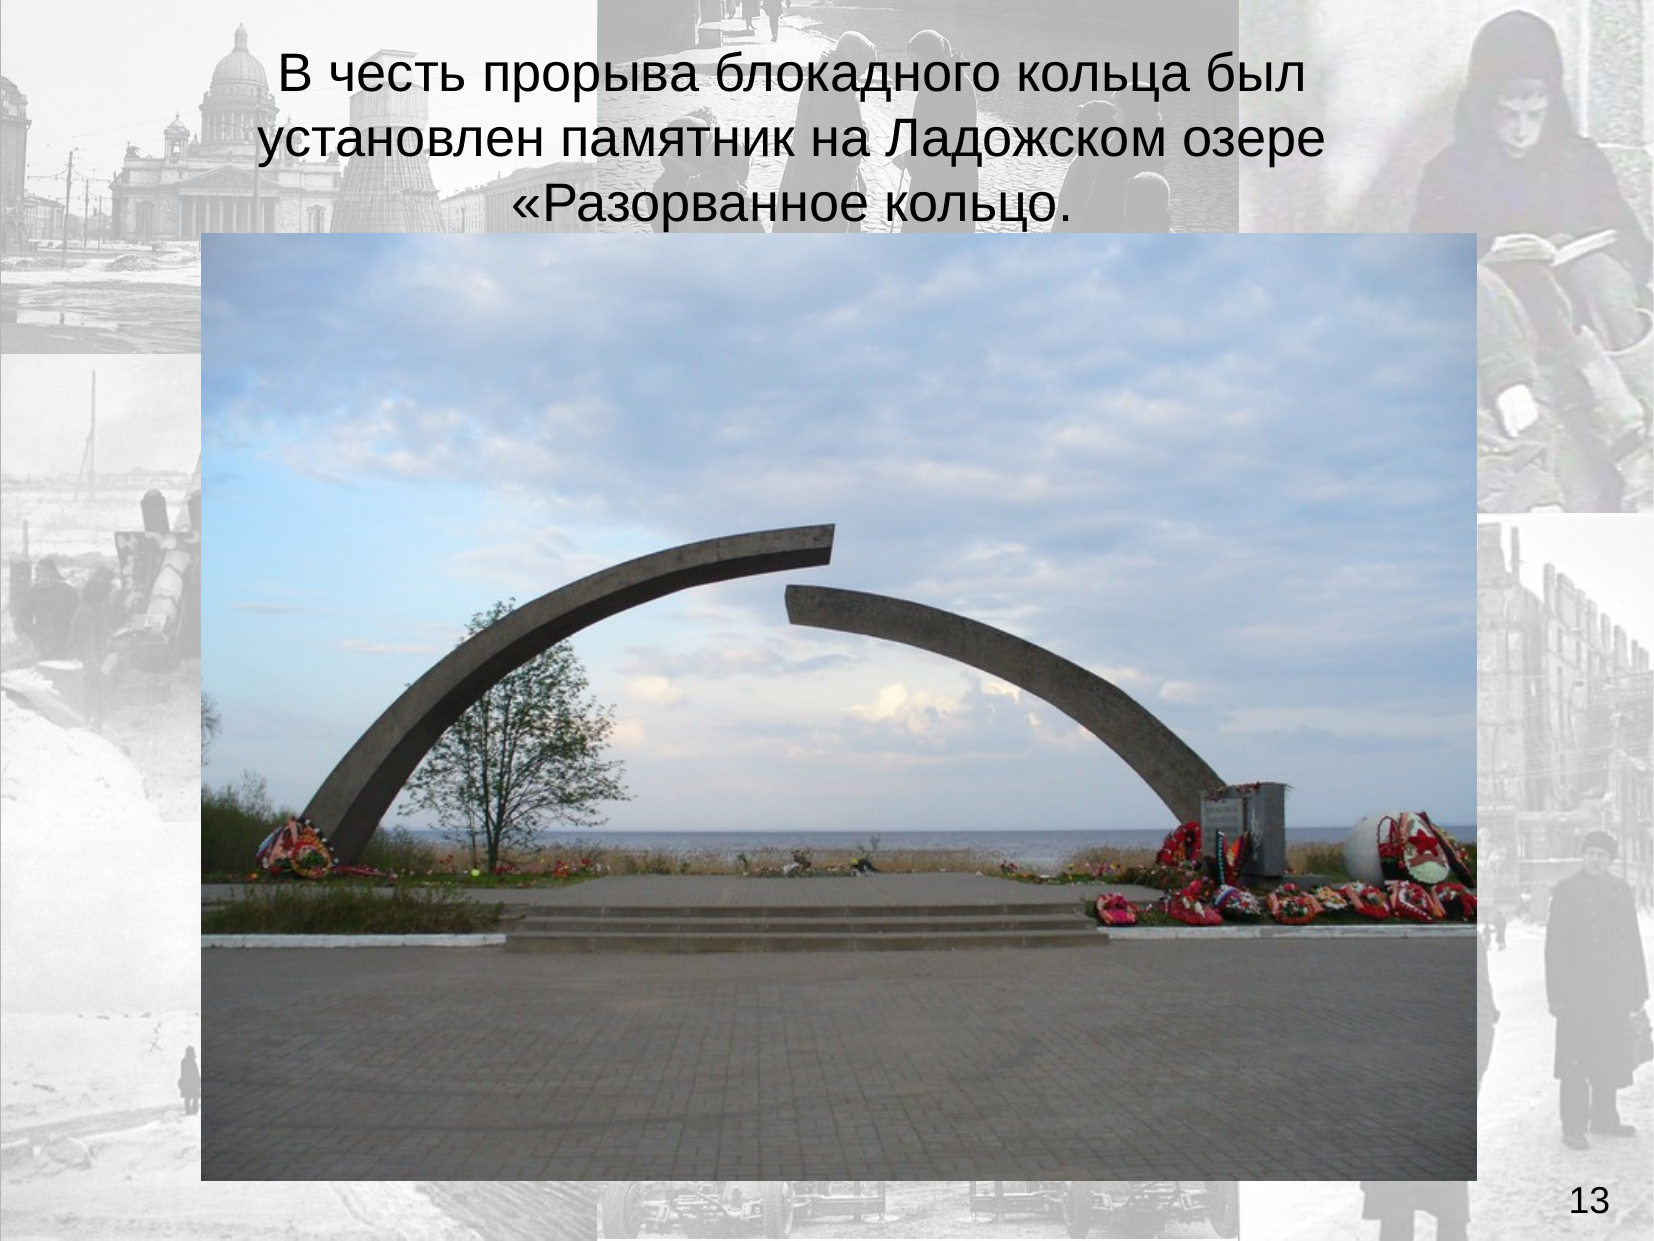

В честь прорыва блокадного кольца был установлен памятник на Ладожском озере «Разорванное кольцо.